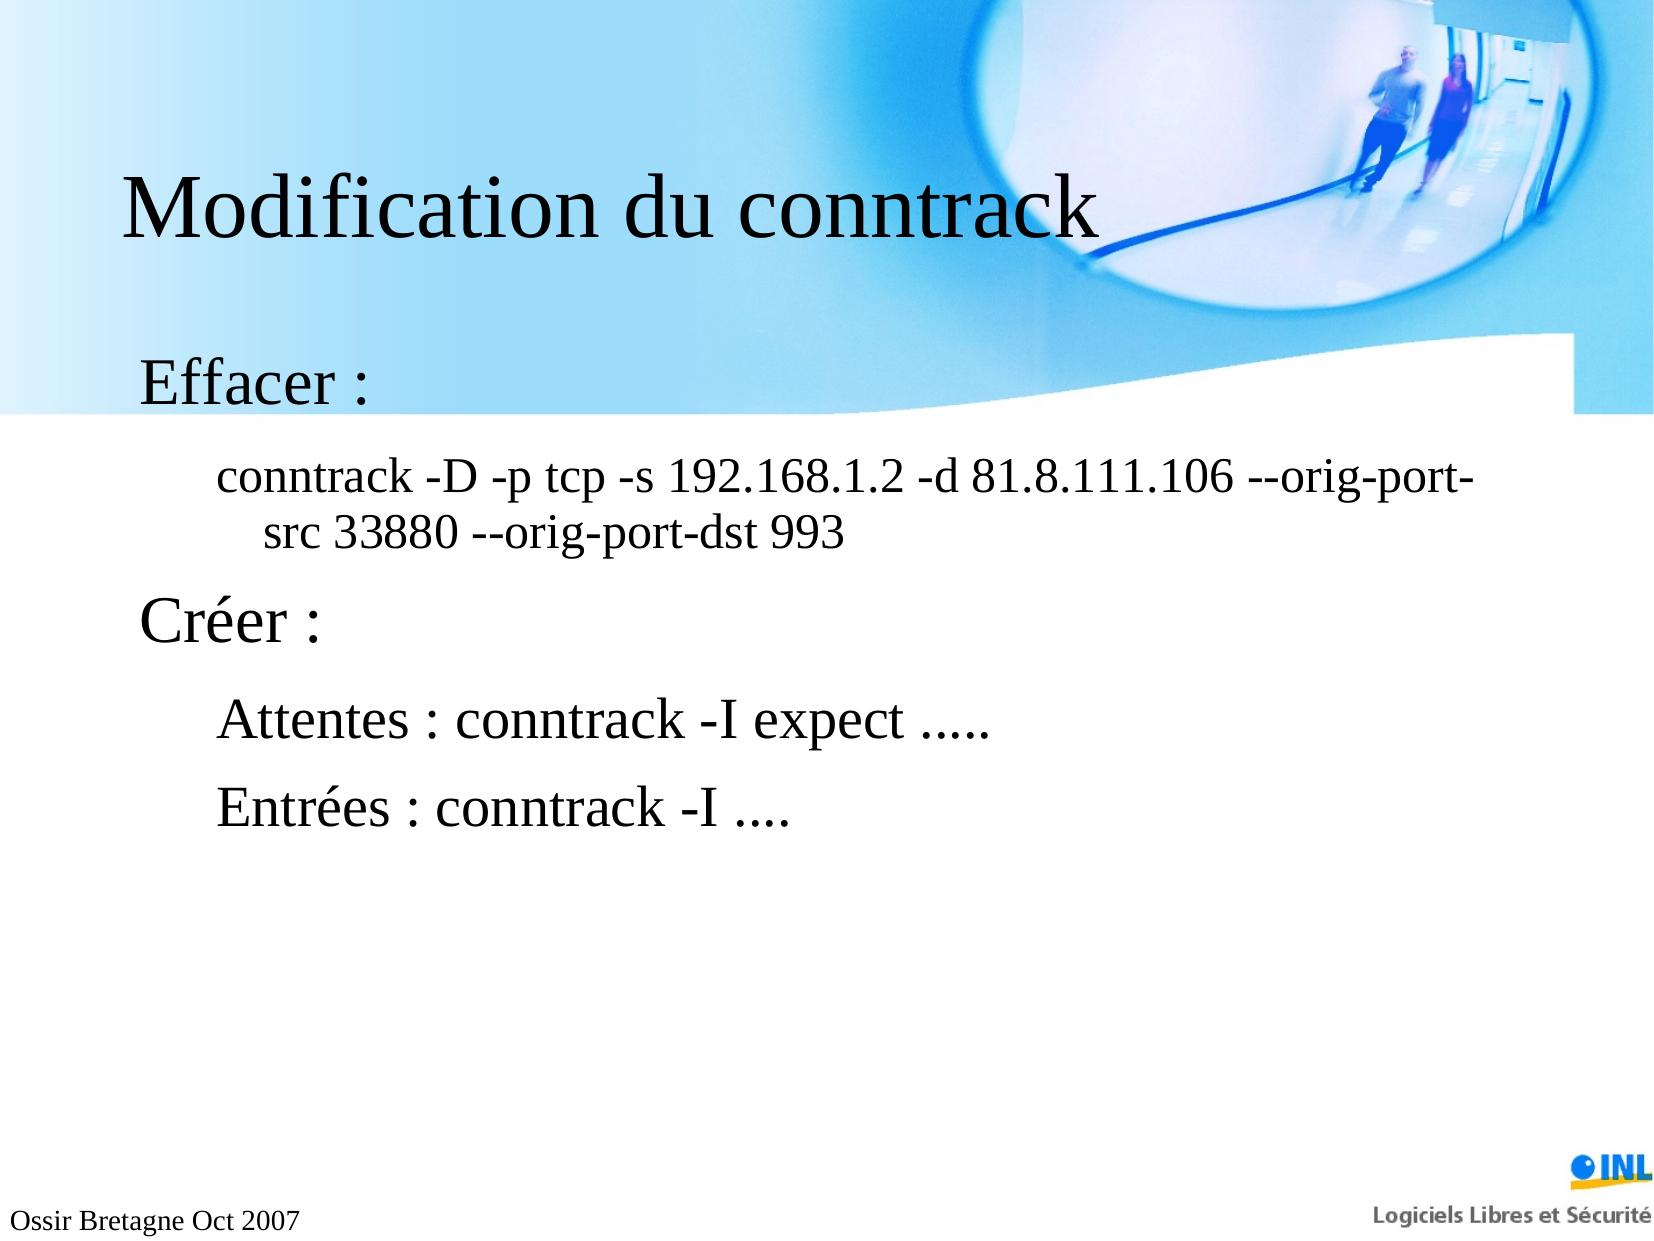

# Modification du conntrack
Effacer :
conntrack -D -p tcp -s 192.168.1.2 -d 81.8.111.106 --orig-port-src 33880 --orig-port-dst 993
Créer :
Attentes : conntrack -I expect .....
Entrées : conntrack -I ....